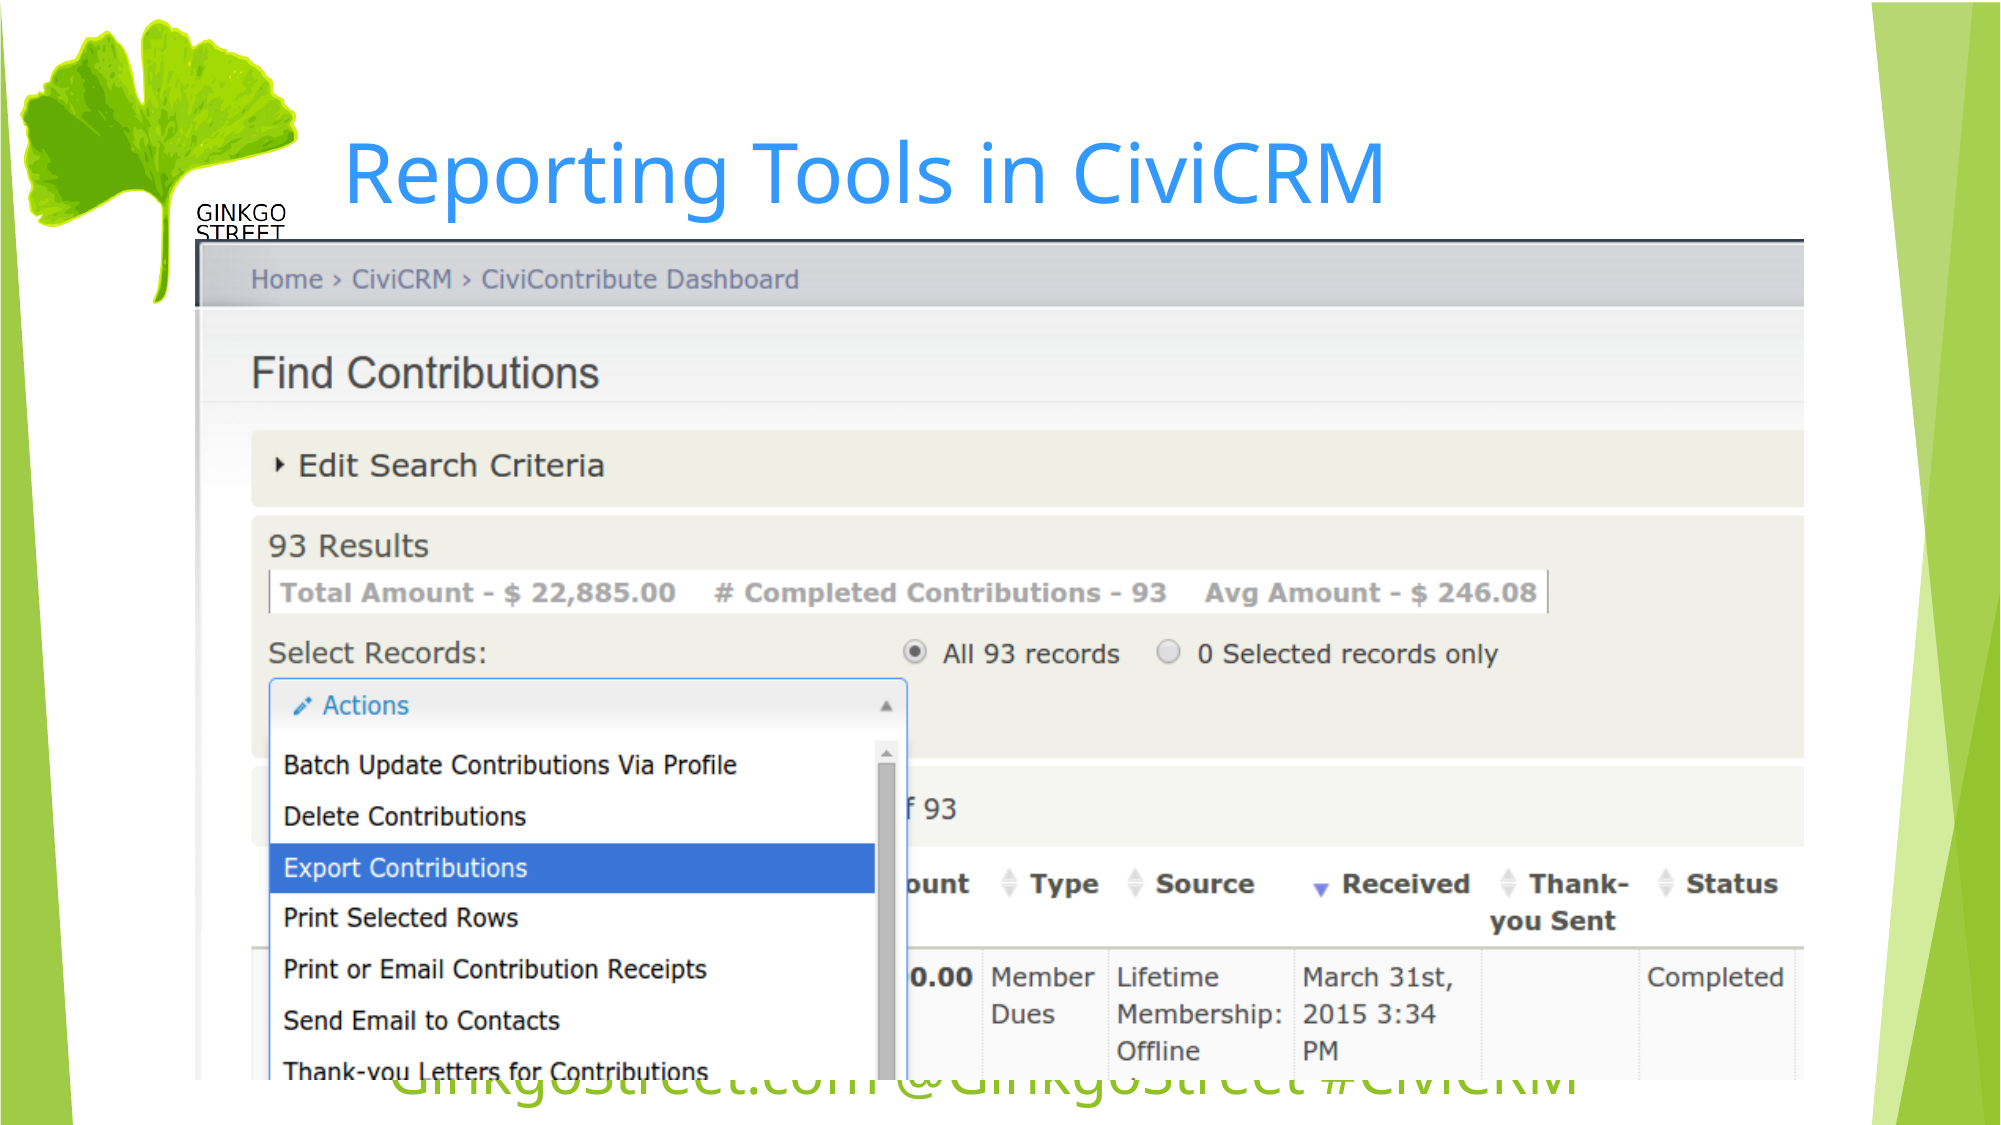

# Reporting Tools in CiviCRM
CiviReports
Exports
Dashboards
Dashlets
CiviVisualize